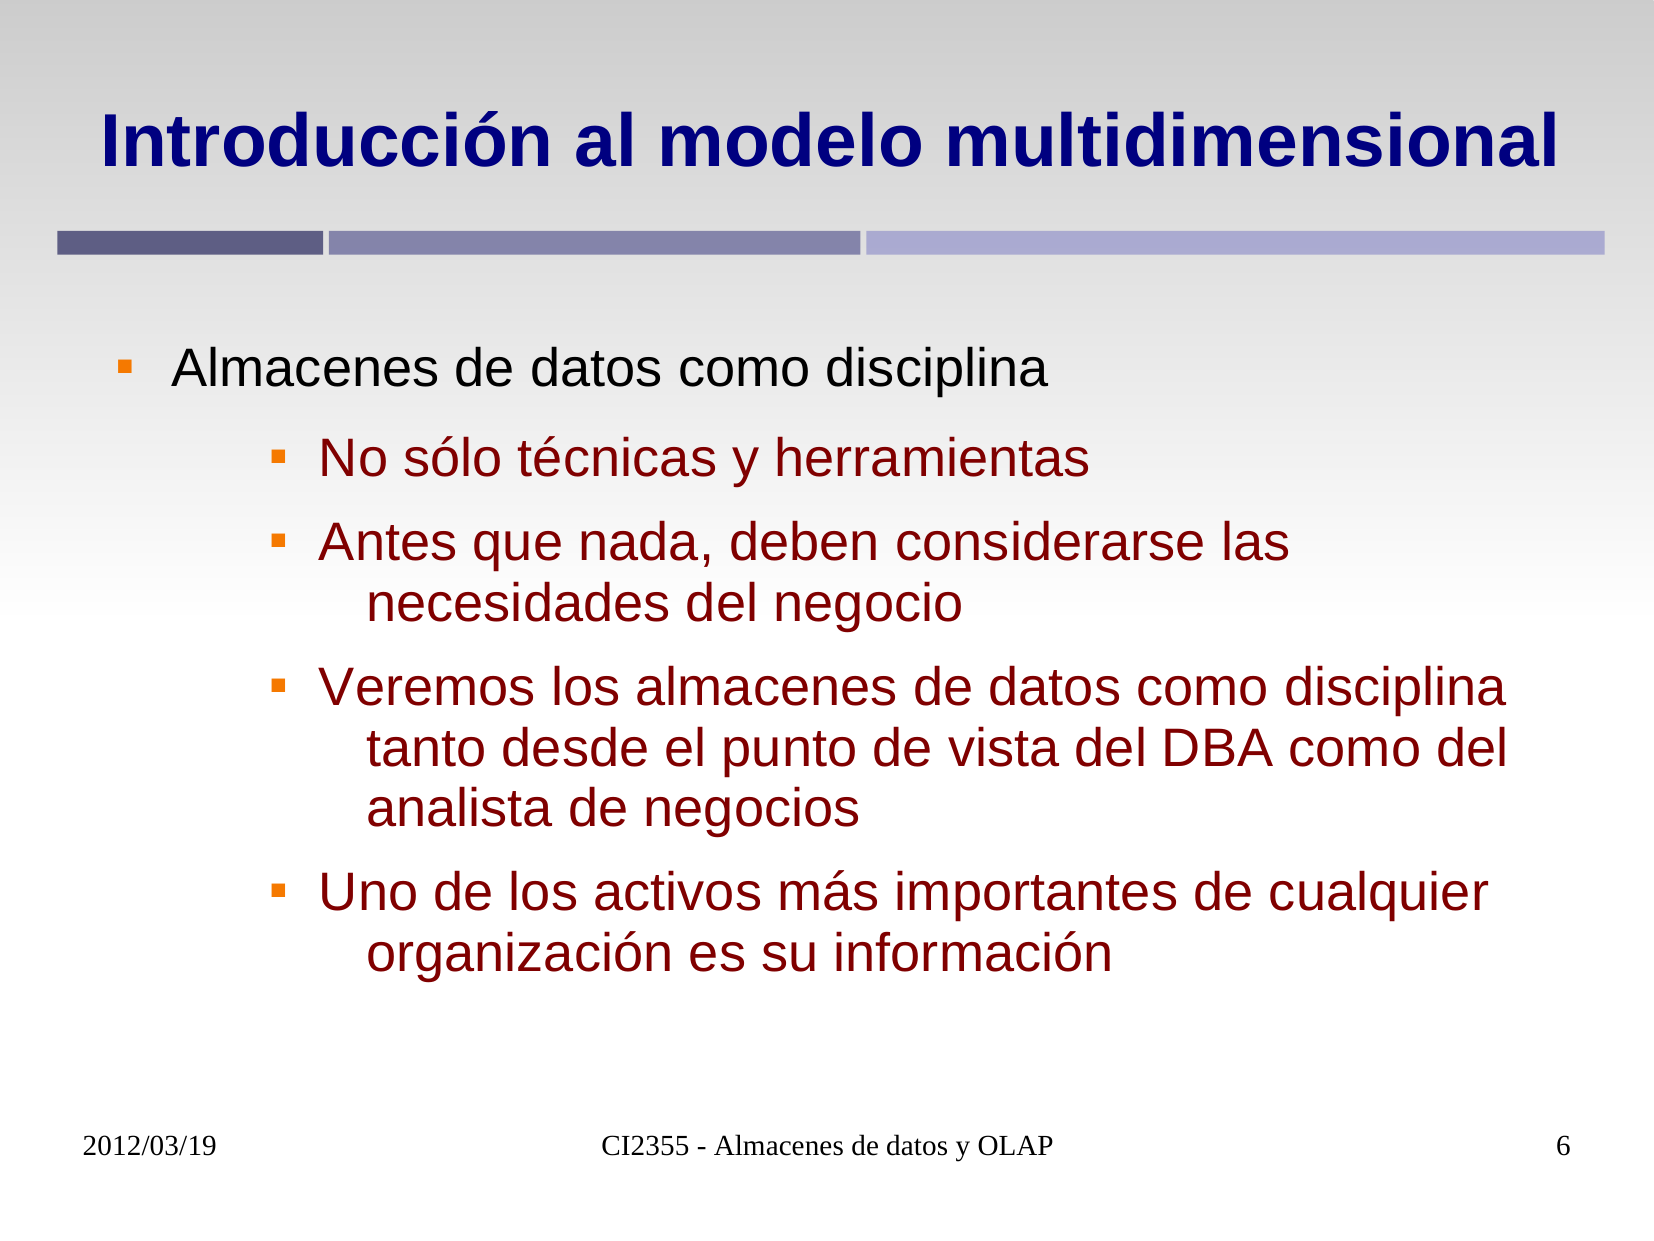

# Introducción al modelo multidimensional
Almacenes de datos como disciplina
No sólo técnicas y herramientas
Antes que nada, deben considerarse las necesidades del negocio
Veremos los almacenes de datos como disciplina tanto desde el punto de vista del DBA como del analista de negocios
Uno de los activos más importantes de cualquier organización es su información
2012/03/19
CI2355 - Almacenes de datos y OLAP
6